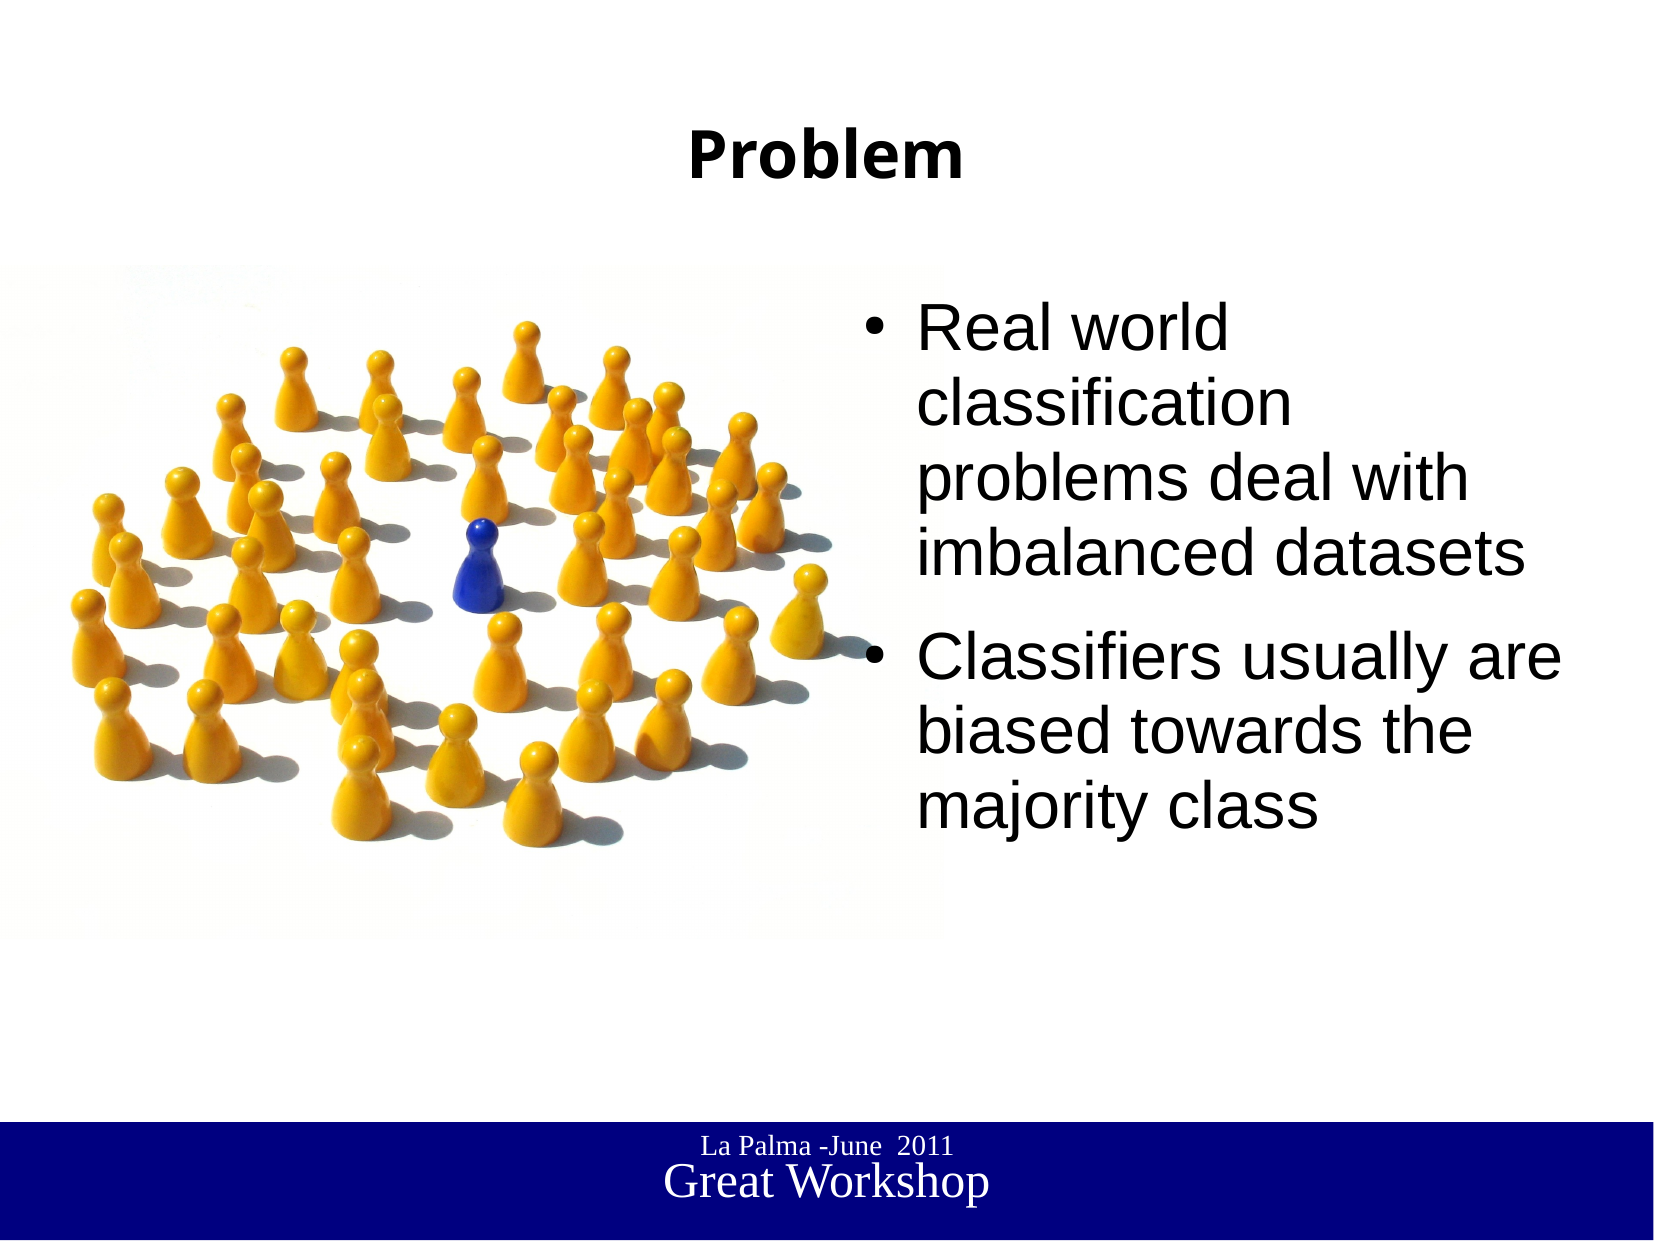

# Problem
Real world classification problems deal with imbalanced datasets
Classifiers usually are biased towards the majority class